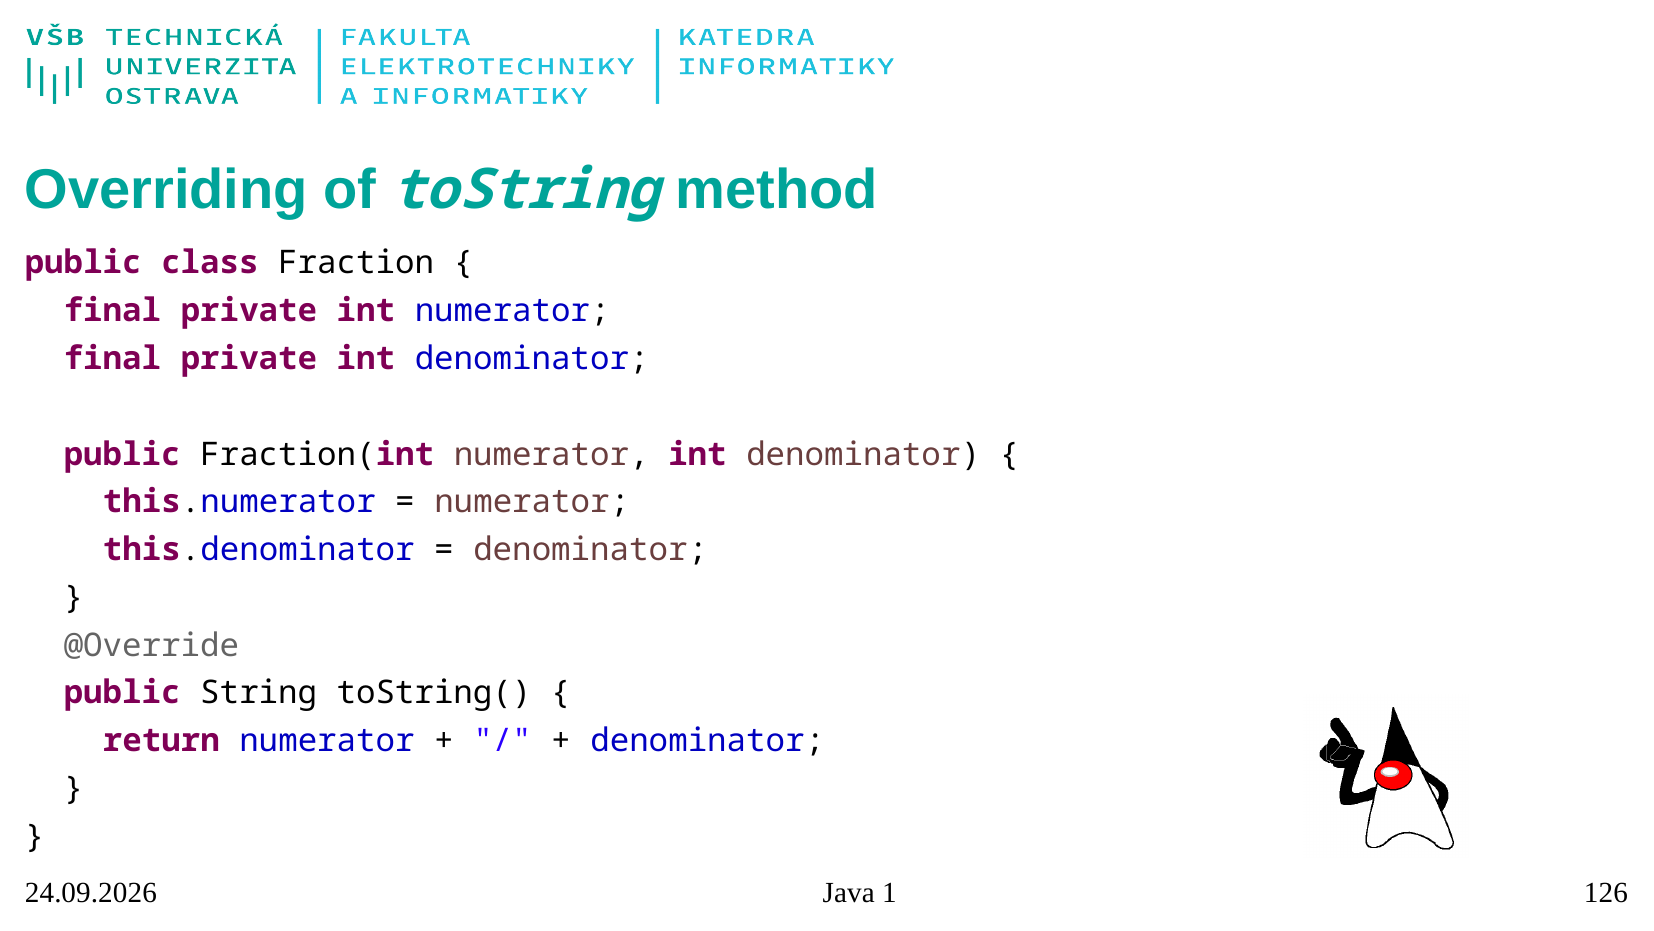

# Overriding of toString method
public class Fraction {
 final private int numerator;
 final private int denominator;
 public Fraction(int numerator, int denominator) {
 this.numerator = numerator;
 this.denominator = denominator;
 }
 @Override
 public String toString() {
 return numerator + "/" + denominator;
 }
}
Java 1
126